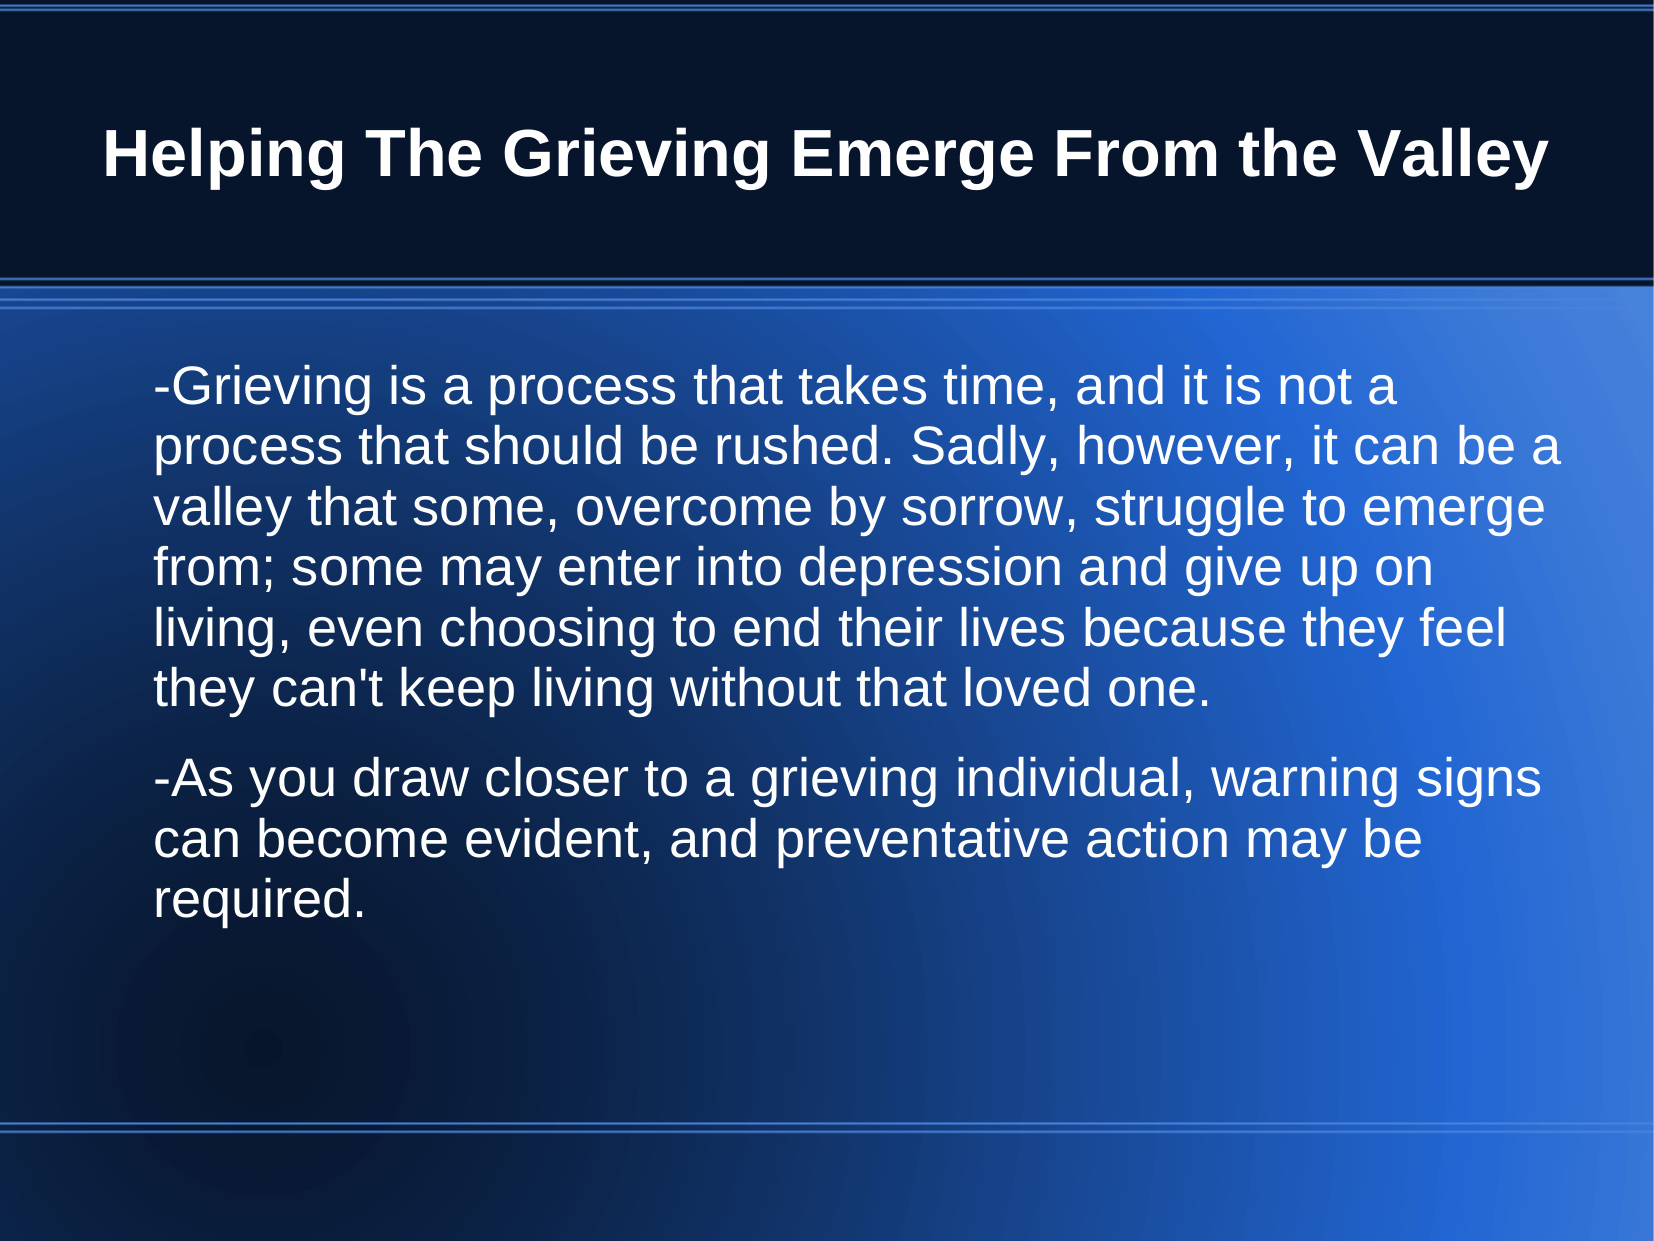

# Helping The Grieving Emerge From the Valley
-Grieving is a process that takes time, and it is not a process that should be rushed. Sadly, however, it can be a valley that some, overcome by sorrow, struggle to emerge from; some may enter into depression and give up on living, even choosing to end their lives because they feel they can't keep living without that loved one.
-As you draw closer to a grieving individual, warning signs can become evident, and preventative action may be required.